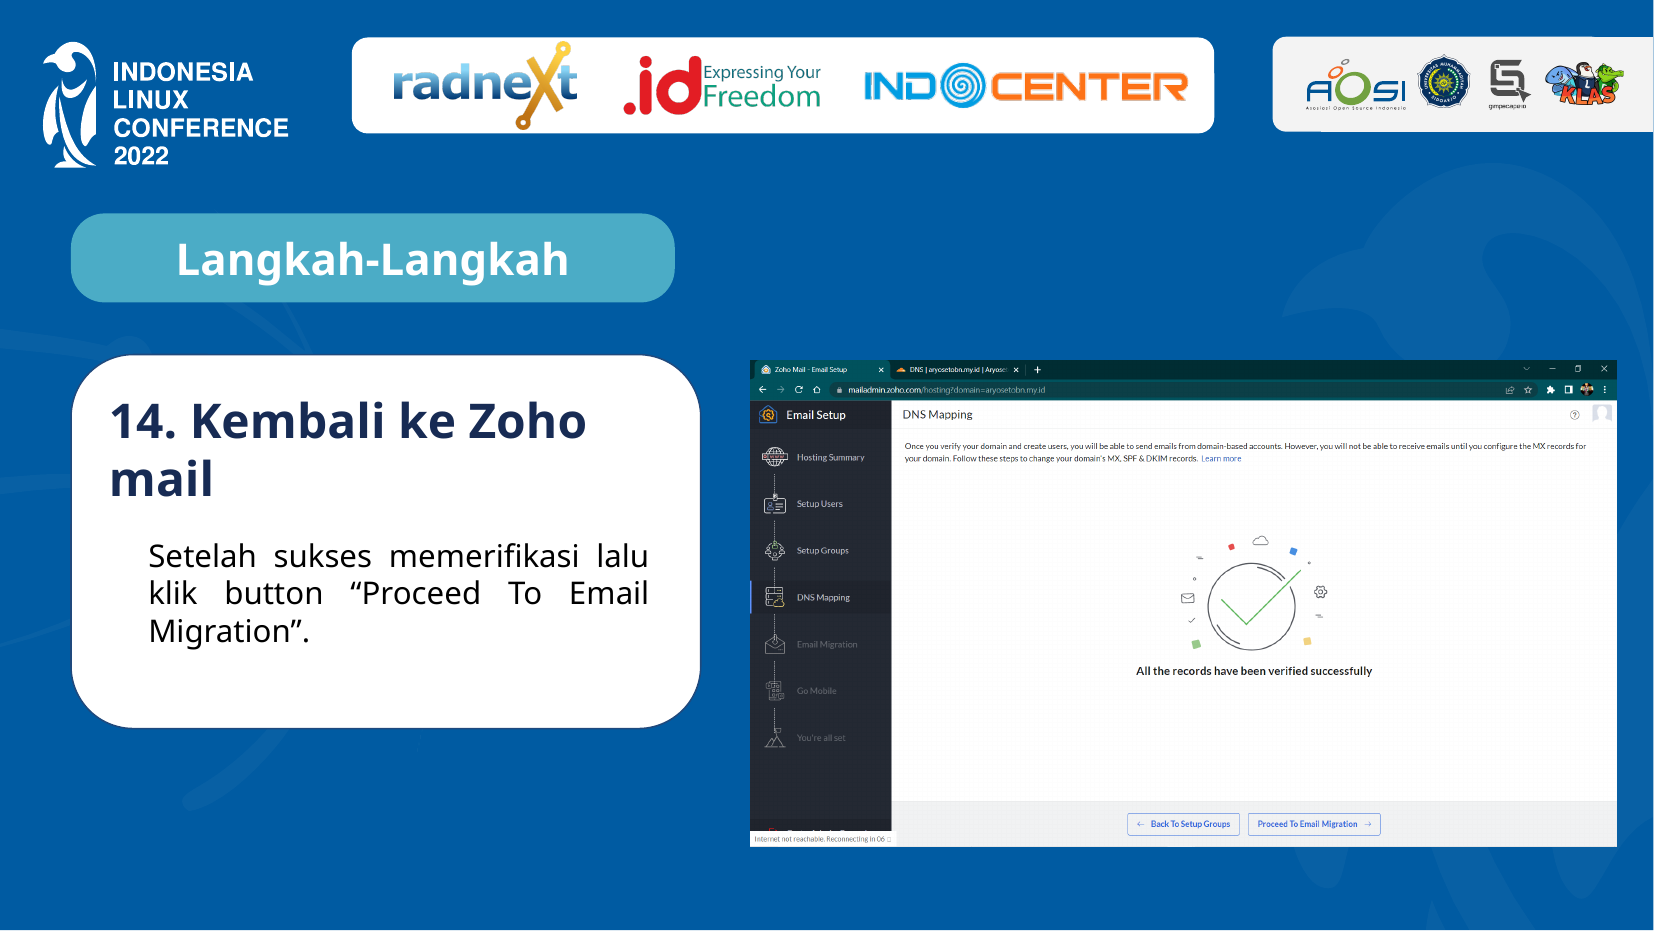

Langkah-Langkah
14. Kembali ke Zoho
mail
Setelah sukses memerifikasi lalu klik button “Proceed To Email Migration”.